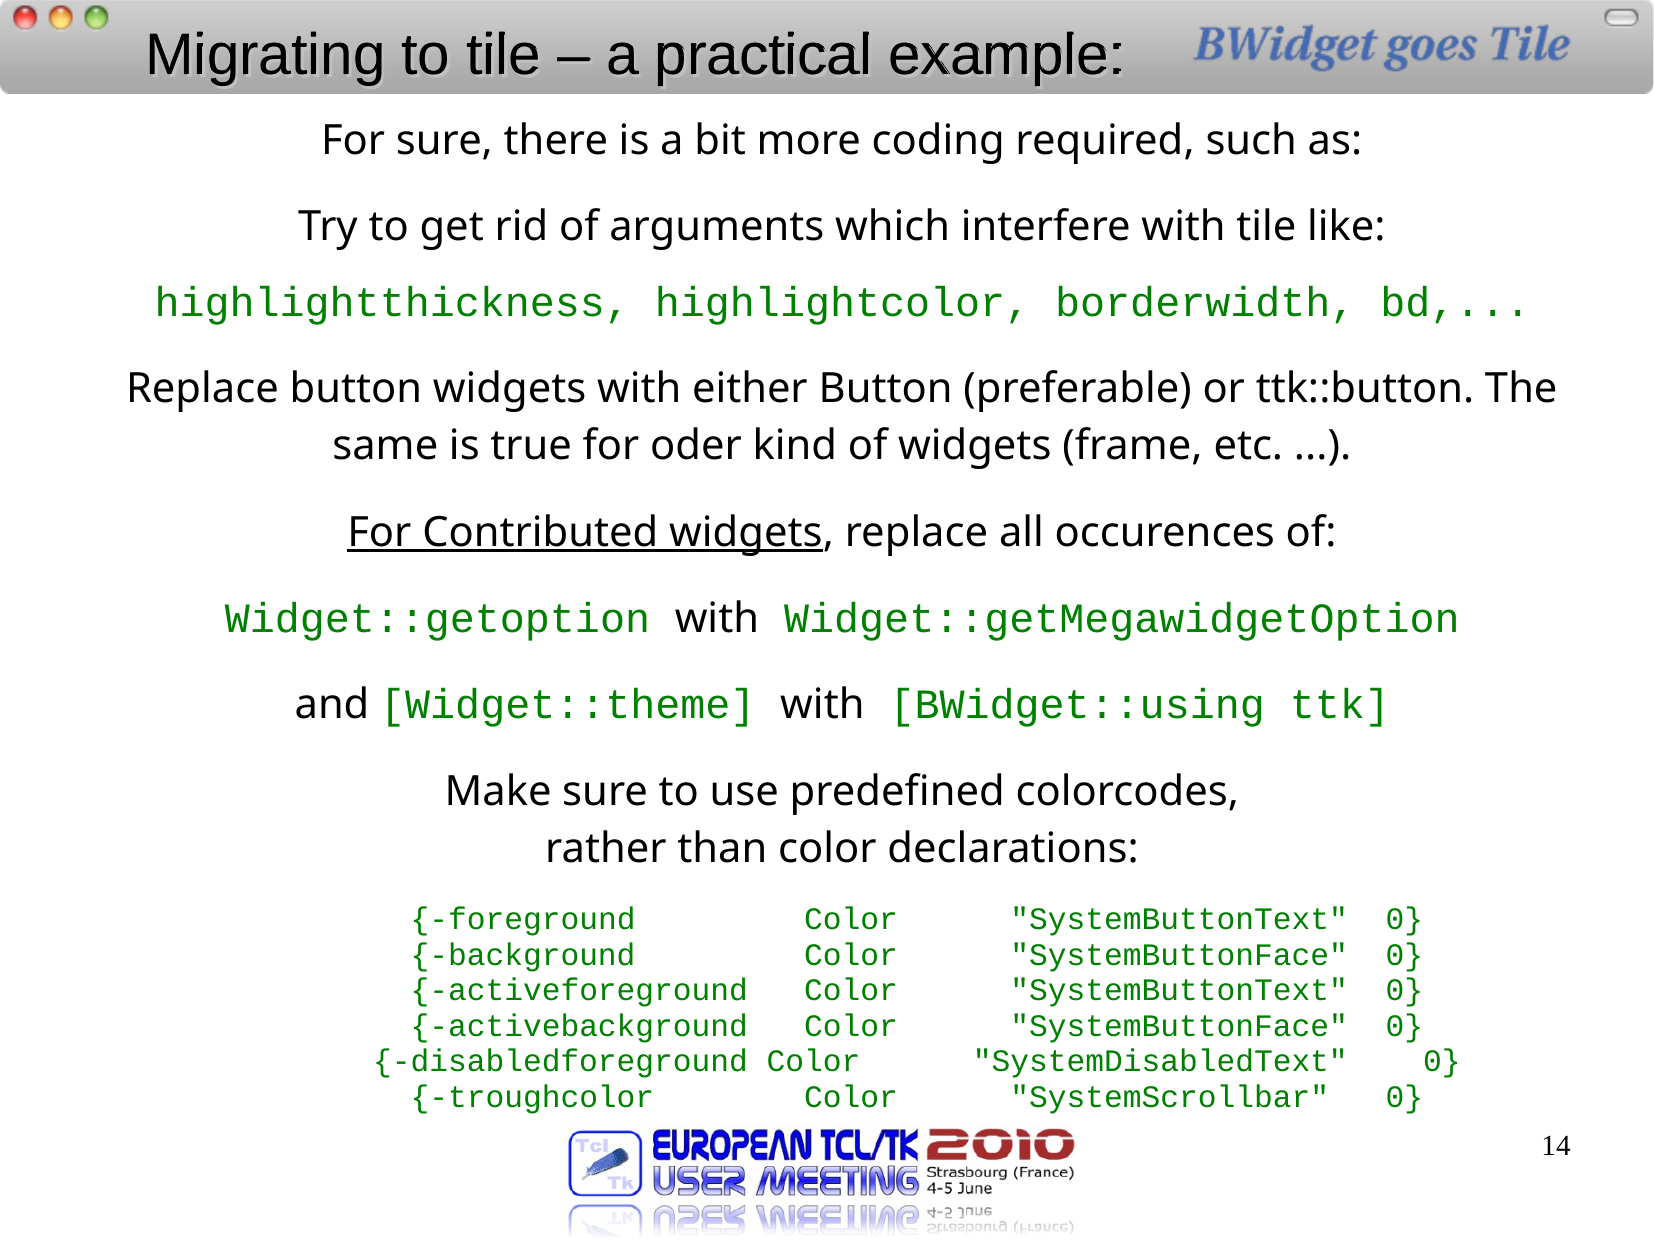

Migrating to tile – a practical example:
# For sure, there is a bit more coding required, such as:
Try to get rid of arguments which interfere with tile like:
highlightthickness, highlightcolor, borderwidth, bd,...
Replace button widgets with either Button (preferable) or ttk::button. The same is true for oder kind of widgets (frame, etc. ...).
For Contributed widgets, replace all occurences of:
Widget::getoption with Widget::getMegawidgetOption
and [Widget::theme] with [BWidget::using ttk]
Make sure to use predefined colorcodes,
rather than color declarations:
 {-foreground Color "SystemButtonText"	0}
 {-background Color "SystemButtonFace"	0}
 {-activeforeground Color "SystemButtonText"	0}
 {-activebackground Color "SystemButtonFace"	0}
 {-disabledforeground Color "SystemDisabledText"	0}
 {-troughcolor Color "SystemScrollbar"	0}
Page:
14